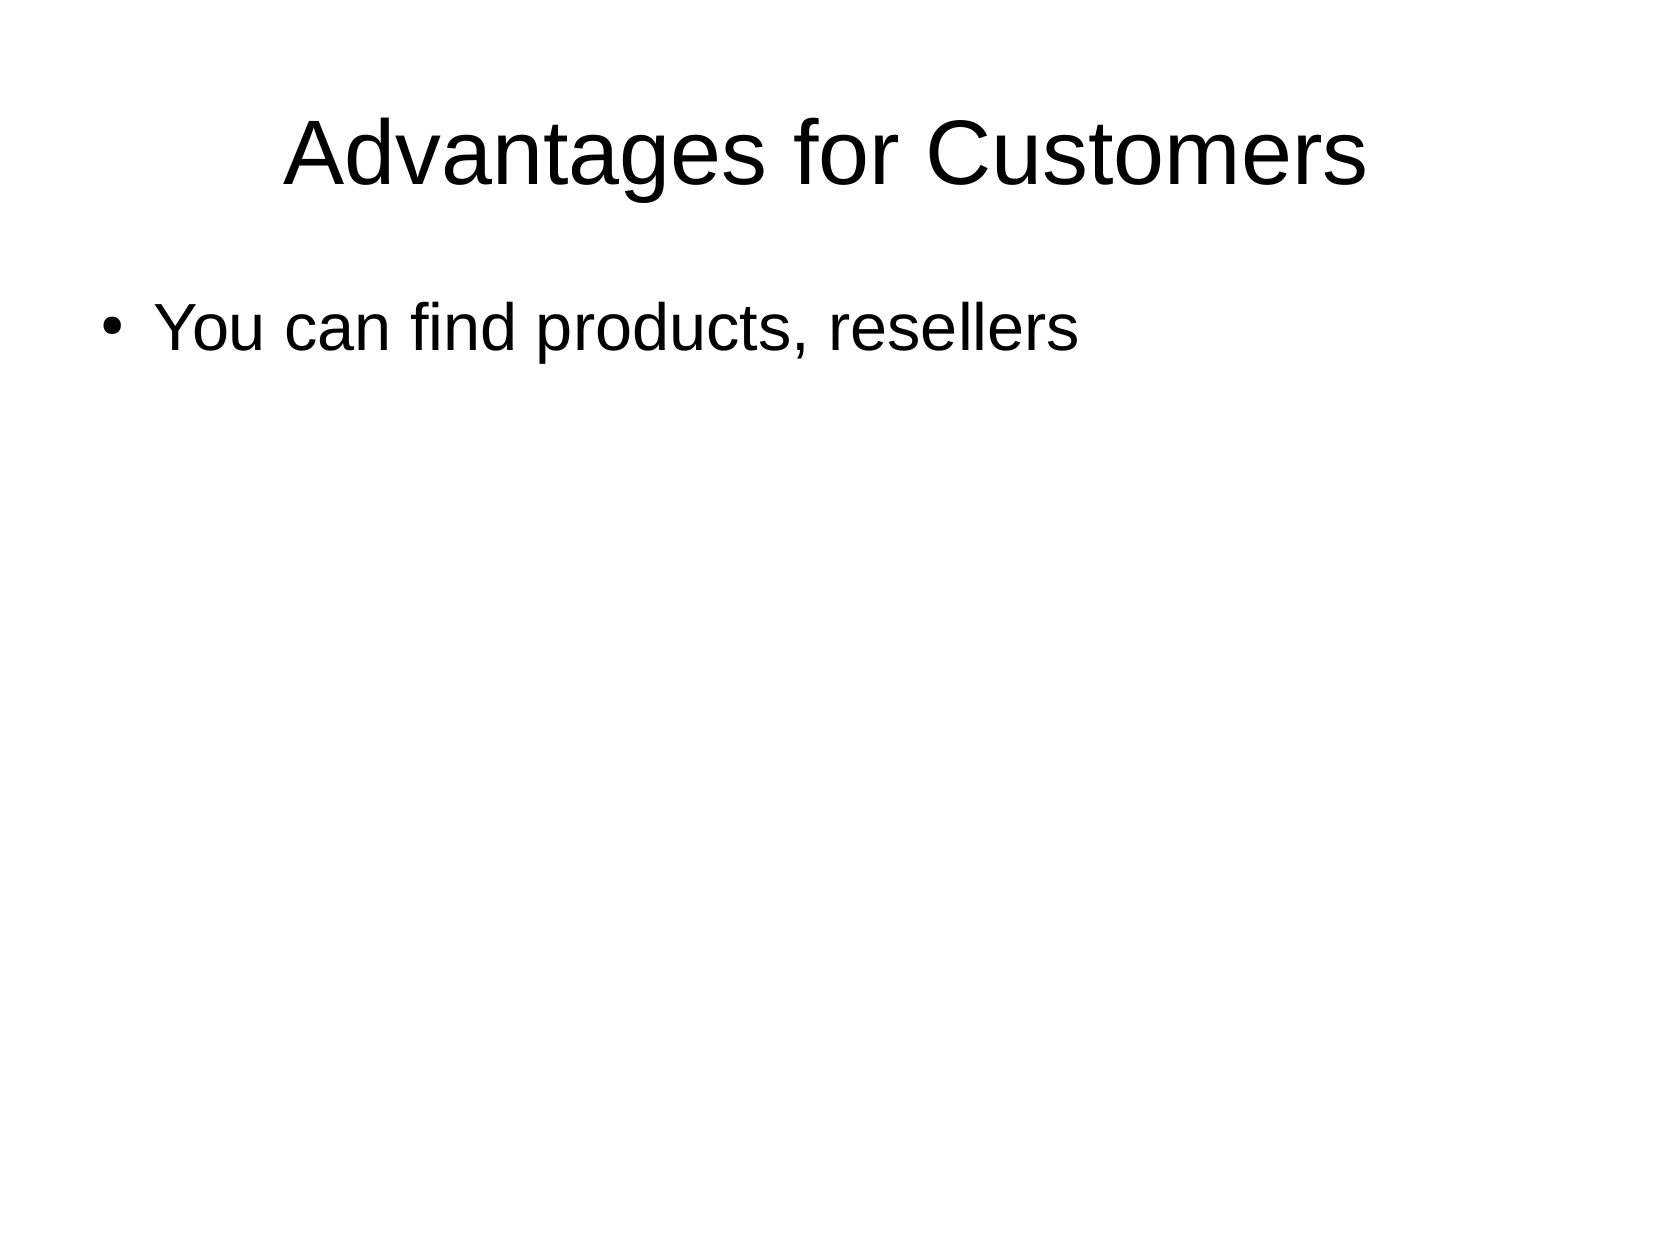

# Advantages for Customers
You can find products, resellers